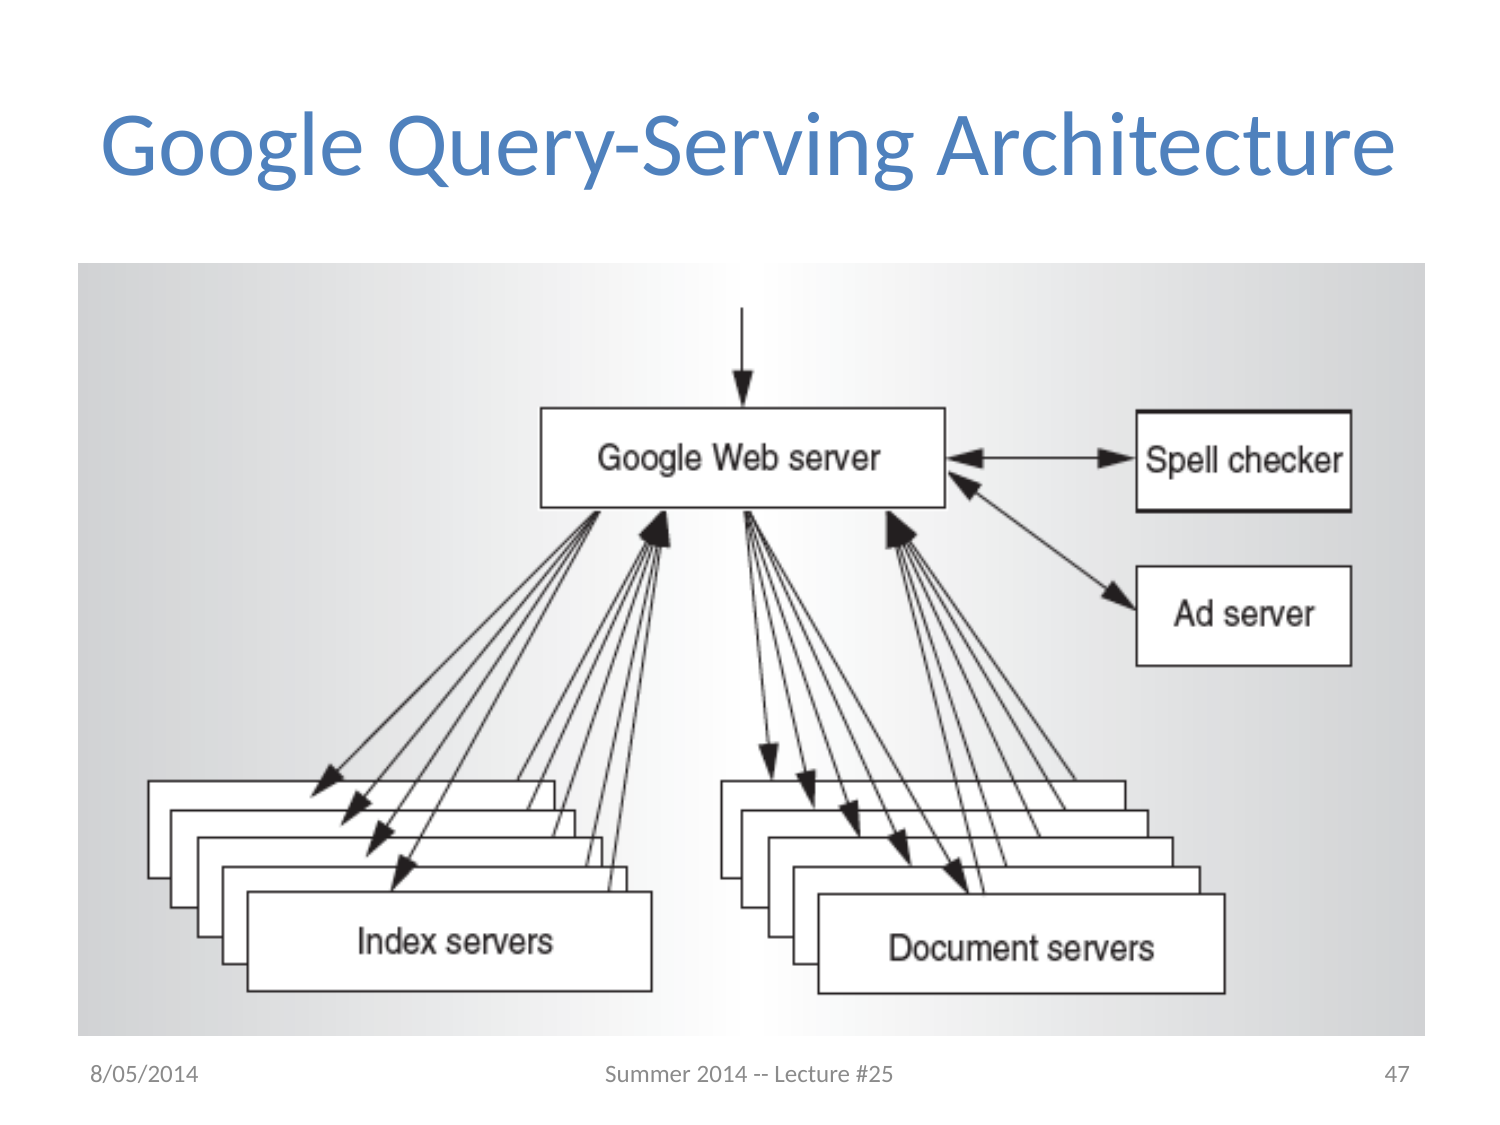

# Google Query-Serving Architecture
8/05/2014
Summer 2014 -- Lecture #25